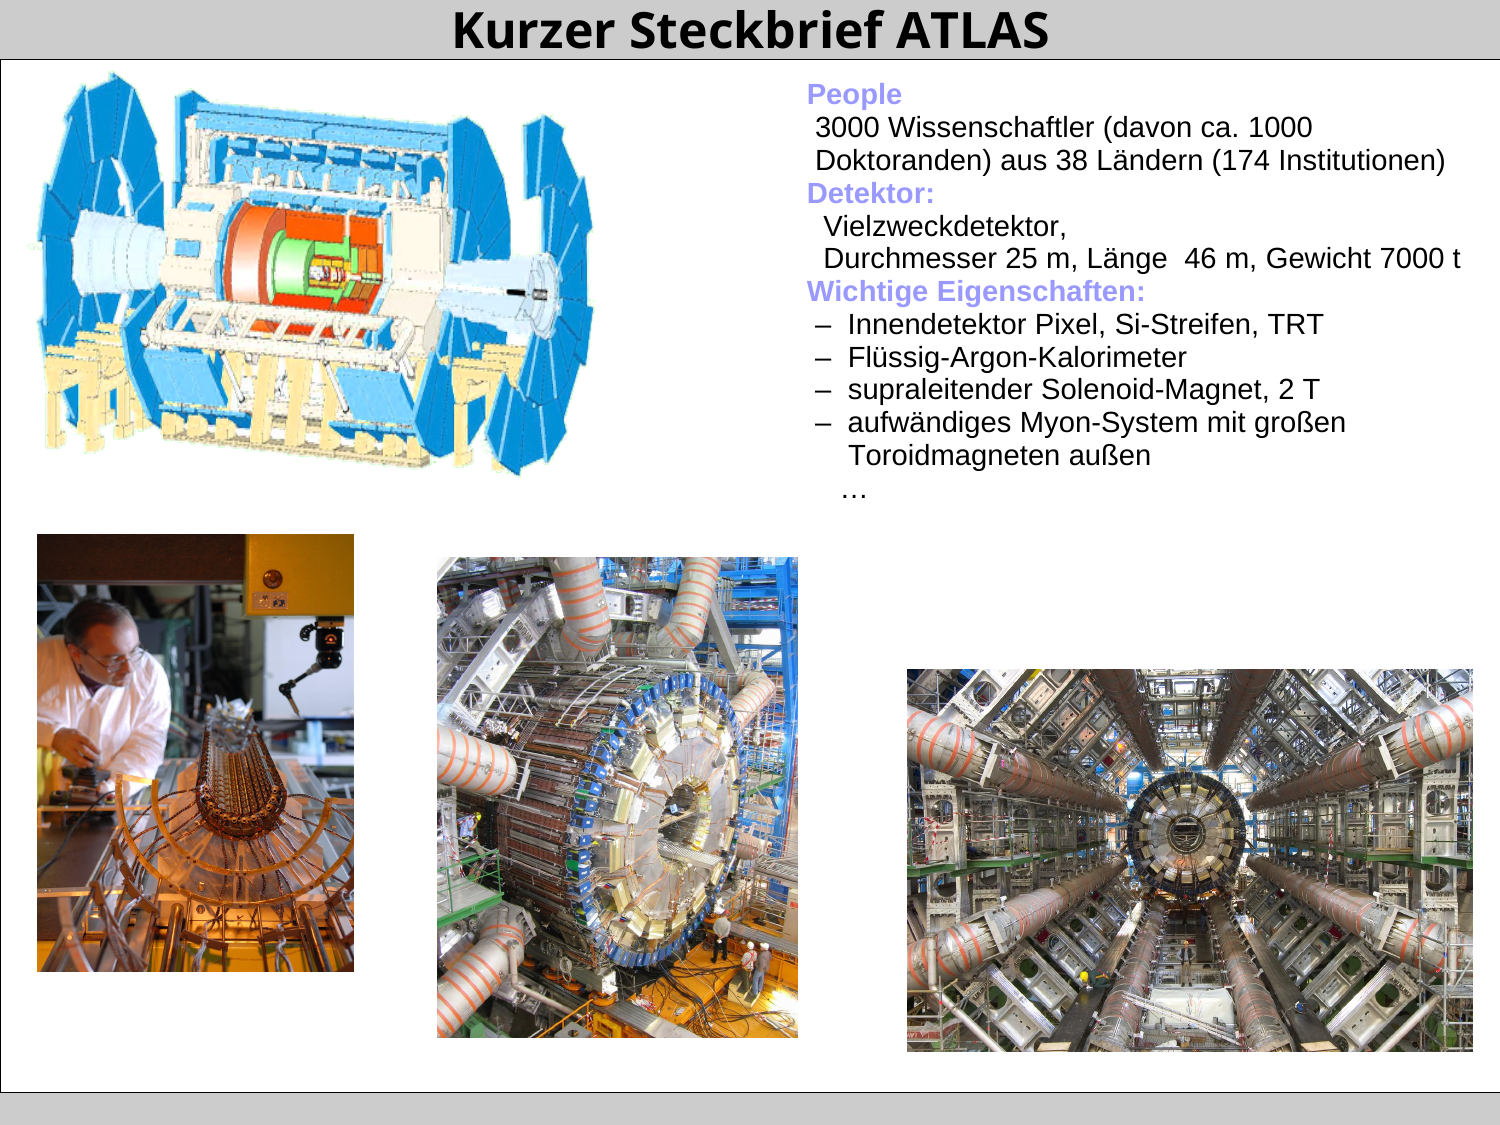

# Kurzer Steckbrief ATLAS
People
 3000 Wissenschaftler (davon ca. 1000
 Doktoranden) aus 38 Ländern (174 Institutionen)
Detektor:
 Vielzweckdetektor,
 Durchmesser 25 m, Länge 46 m, Gewicht 7000 t
Wichtige Eigenschaften:
 – Innendetektor Pixel, Si-Streifen, TRT
 – Flüssig-Argon-Kalorimeter
 – supraleitender Solenoid-Magnet, 2 T
 – aufwändiges Myon-System mit großen
 Toroidmagneten außen
 …